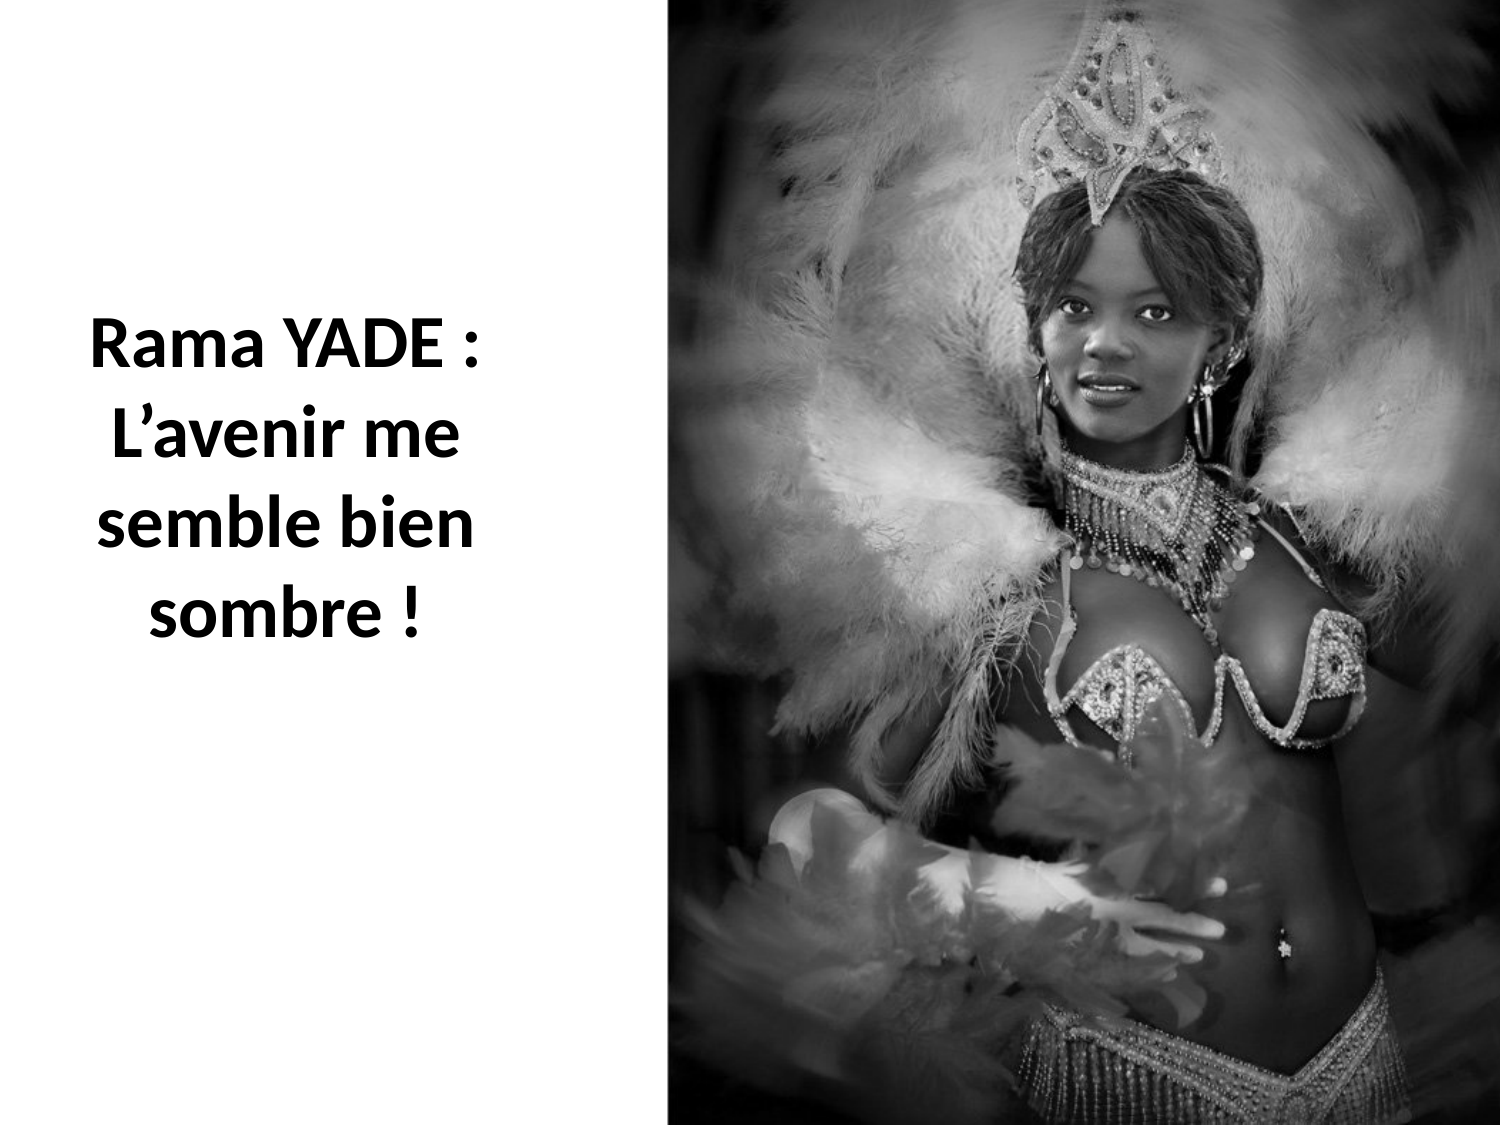

# Rama YADE : L’avenir me semble bien sombre !